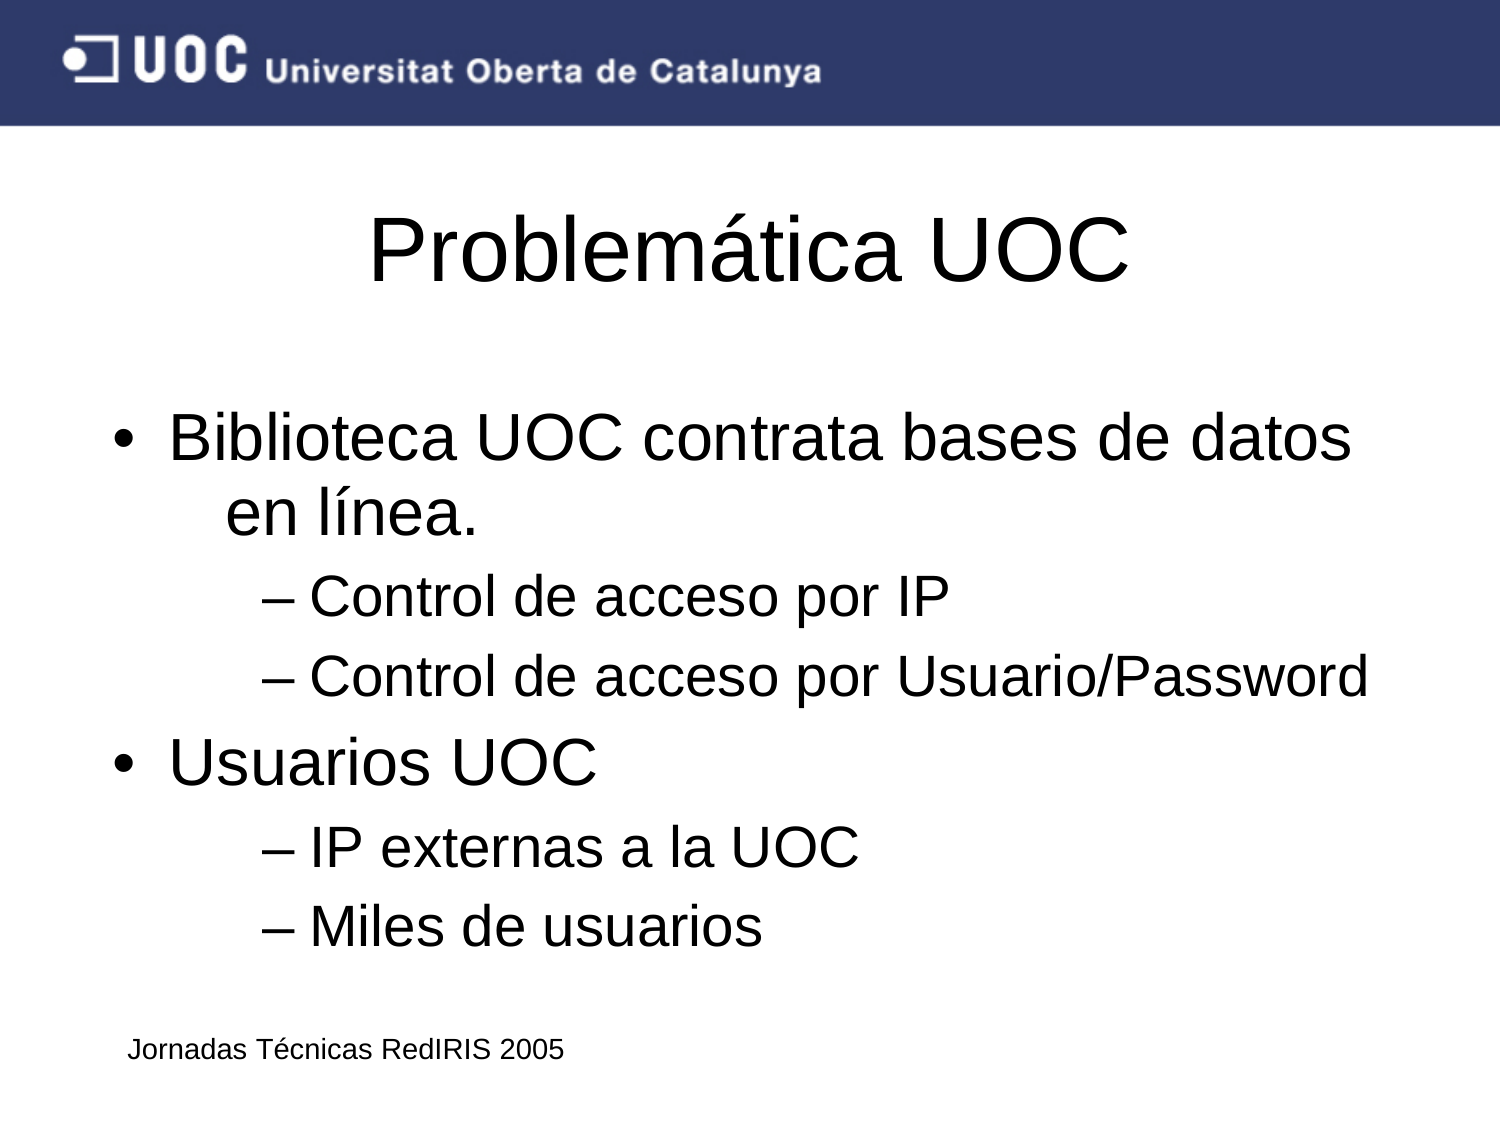

# Problemática UOC
Biblioteca UOC contrata bases de datos en línea.
Control de acceso por IP
Control de acceso por Usuario/Password
Usuarios UOC
IP externas a la UOC
Miles de usuarios